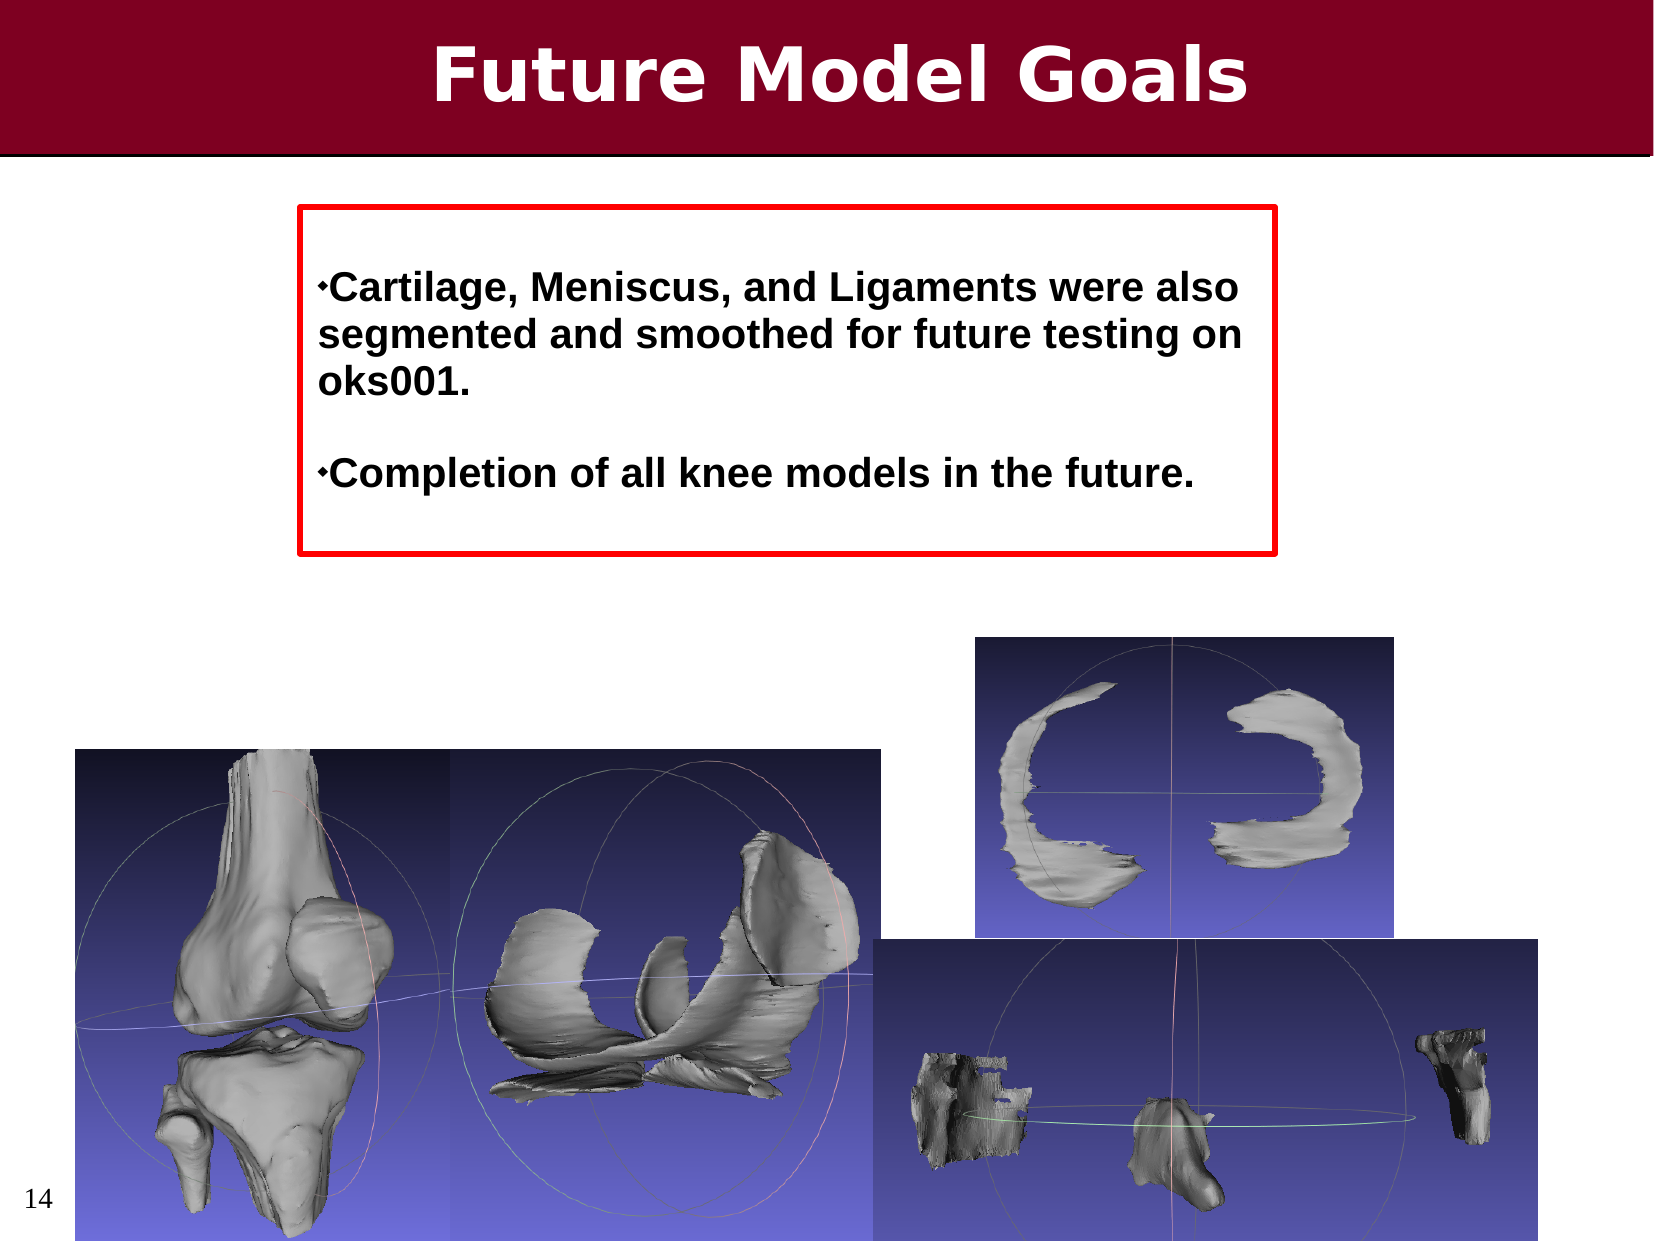

Future Model Goals
Cartilage, Meniscus, and Ligaments were also segmented and smoothed for future testing on oks001.
Completion of all knee models in the future.